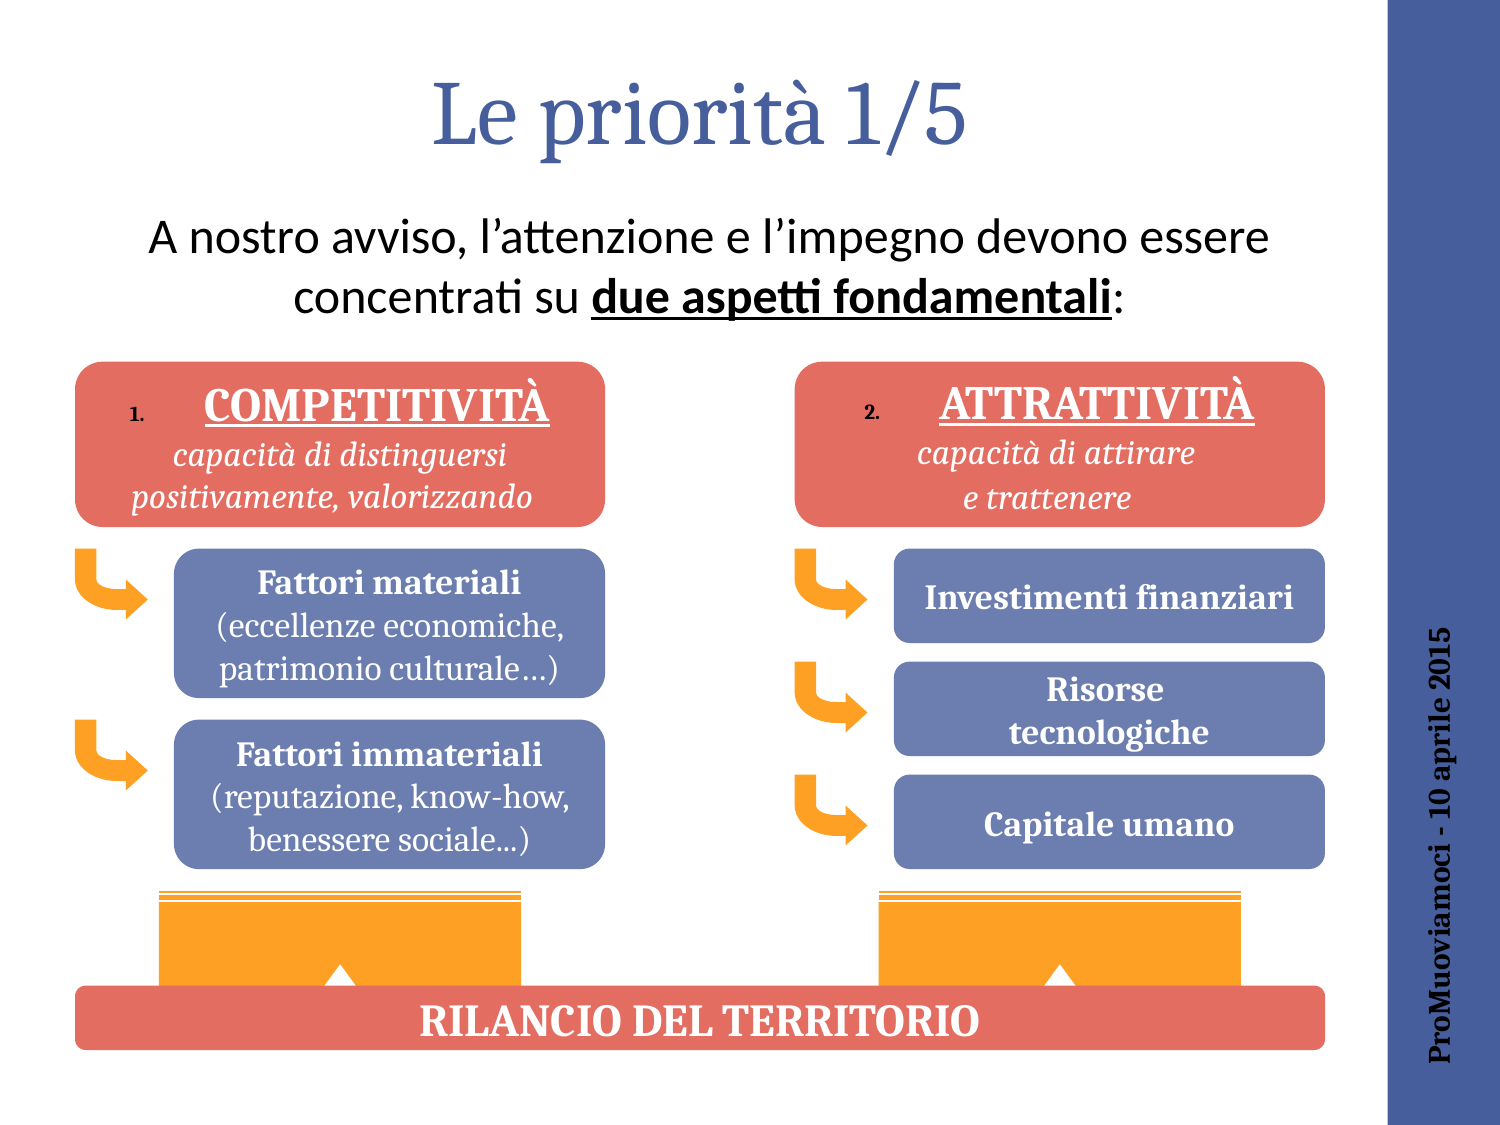

# Le priorità 1/5
A nostro avviso, l’attenzione e l’impegno devono essere concentrati su due aspetti fondamentali:
COMPETITIVITÀ
capacità di distinguersi positivamente, valorizzando
ATTRATTIVITÀ
capacità di attirare
e trattenere
Fattori materiali (eccellenze economiche, patrimonio culturale…)
Investimenti finanziari
Risorse
tecnologiche
Fattori immateriali (reputazione, know-how, benessere sociale...)
Capitale umano
RILANCIO DEL TERRITORIO